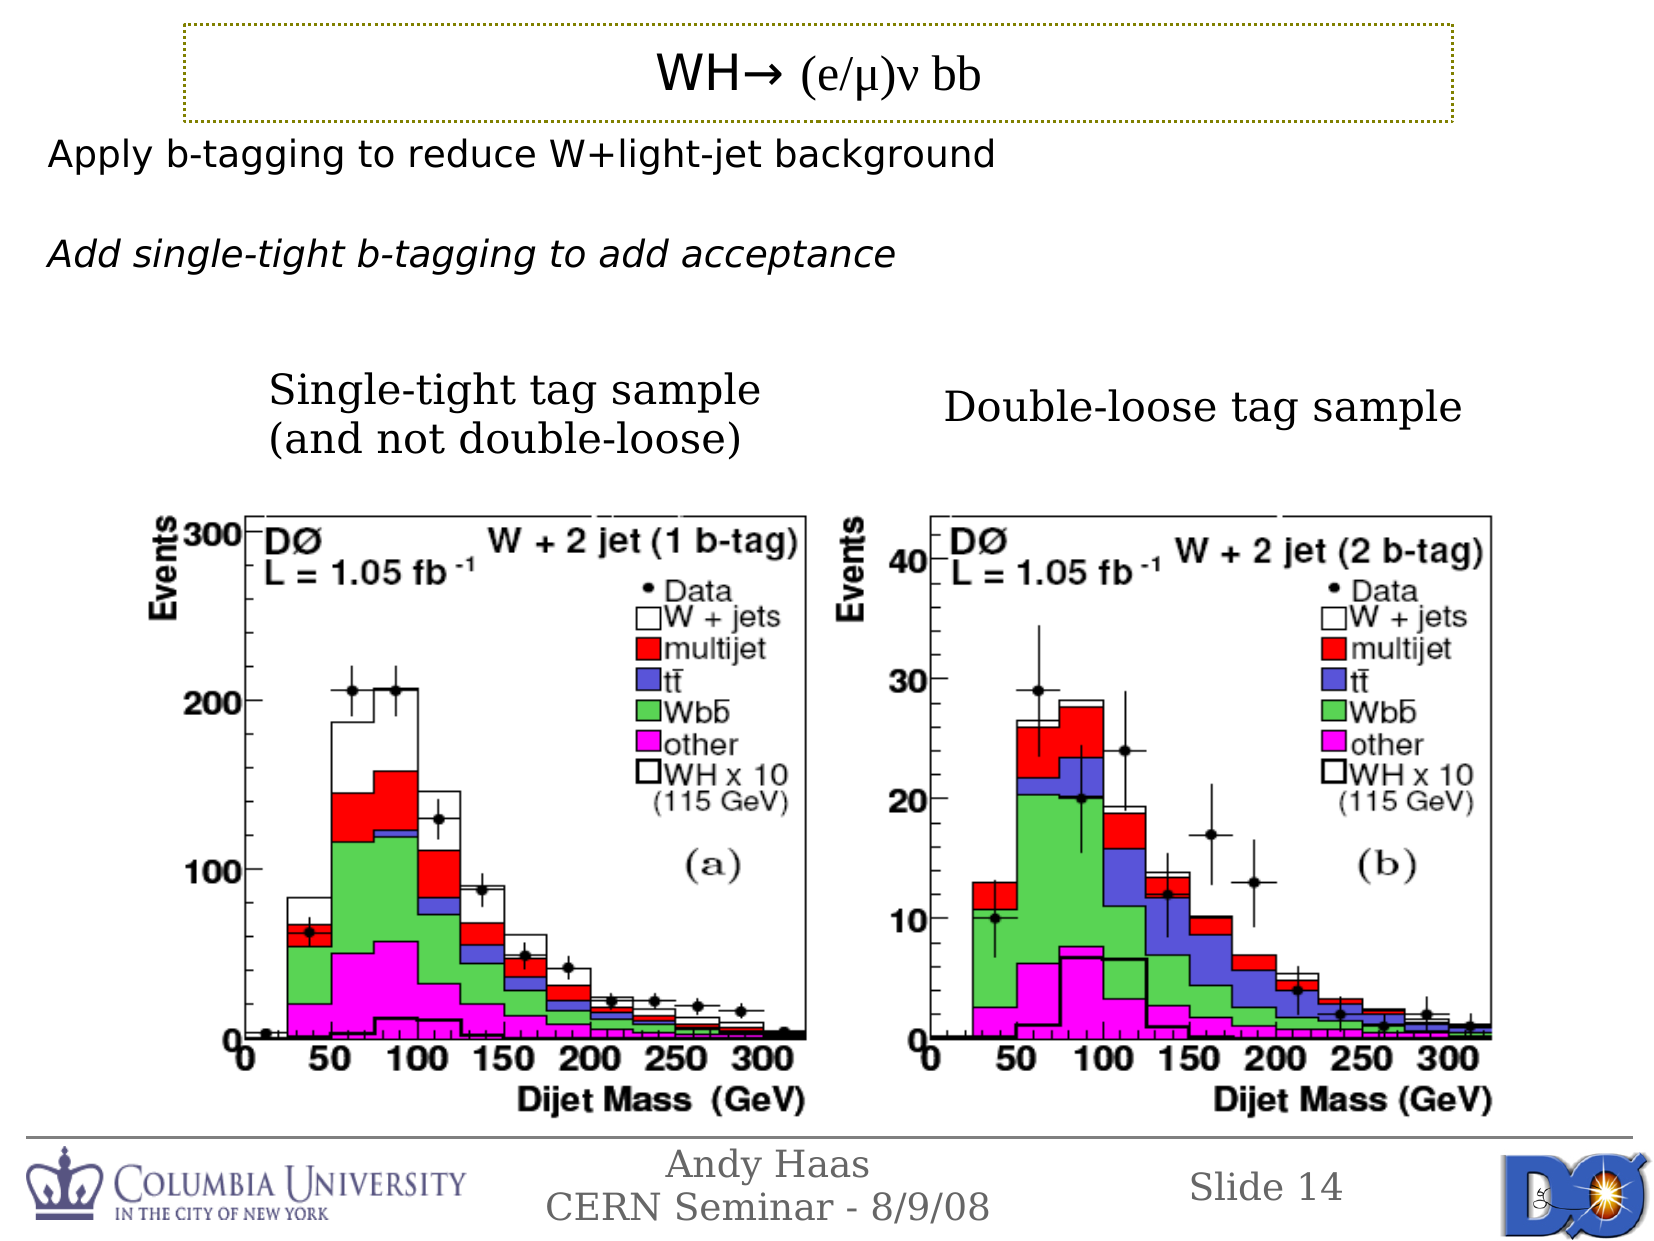

# WH→ (e/μ)ν bb
Apply b-tagging to reduce W+light-jet background
Add single-tight b-tagging to add acceptance
Single-tight tag sample
(and not double-loose)
Double-loose tag sample